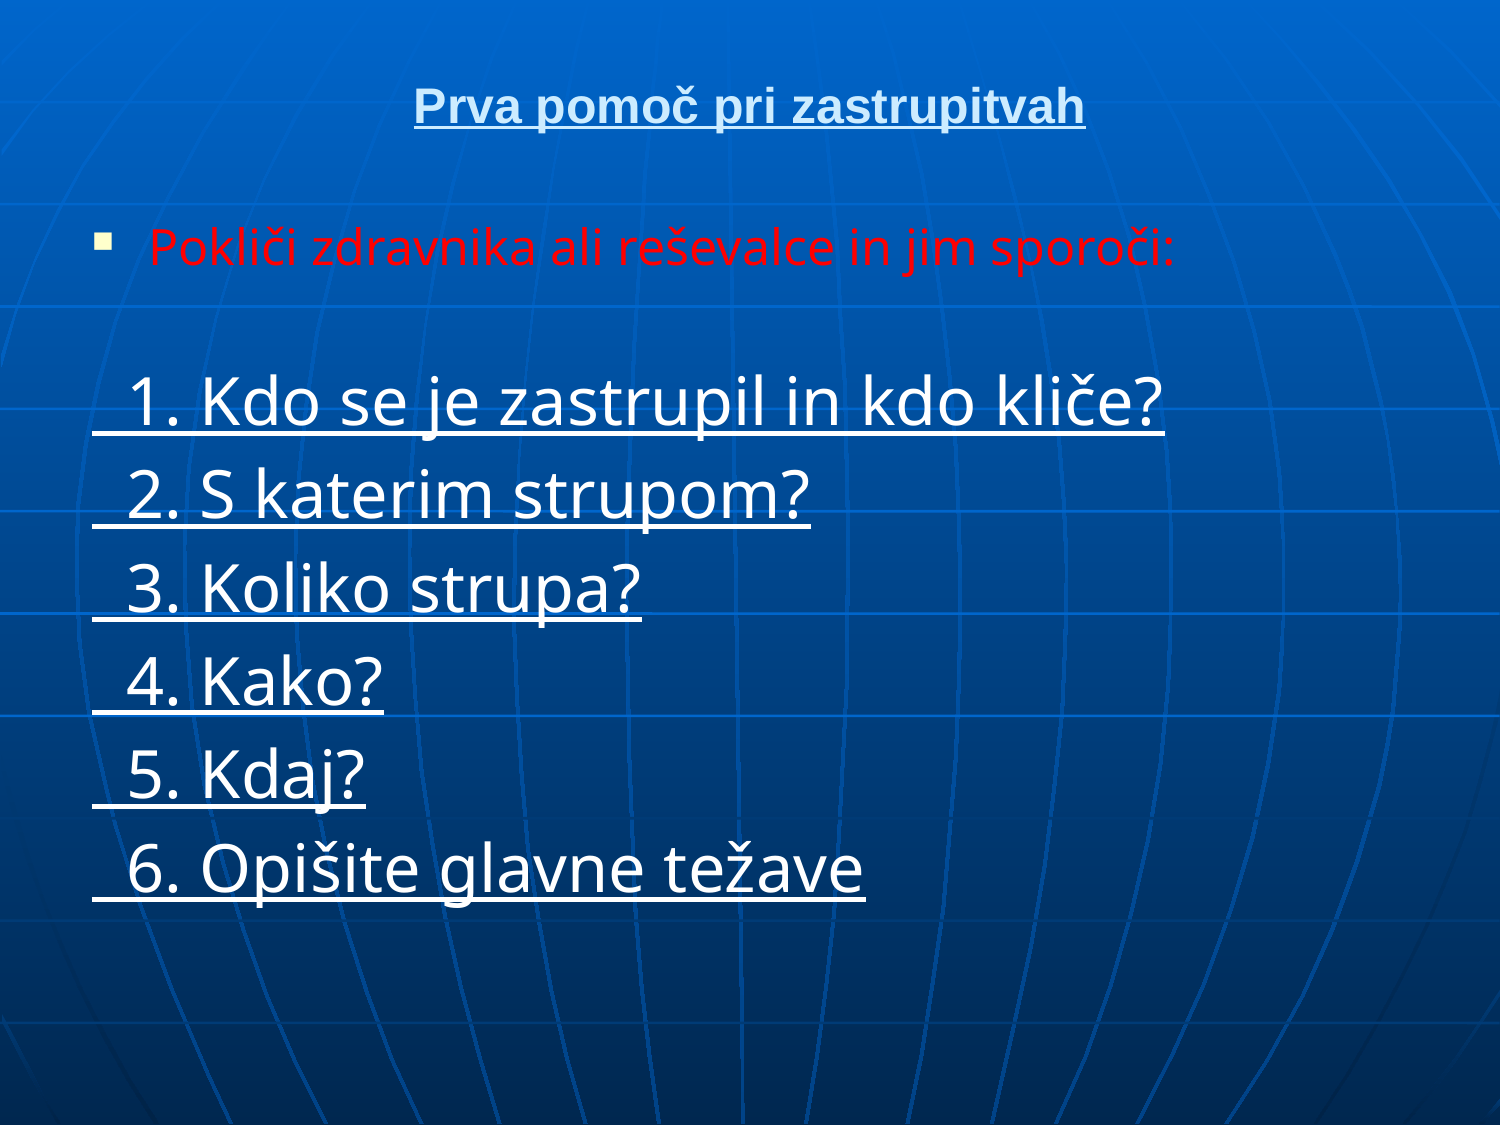

# Prva pomoč pri zastrupitvah
Pokliči zdravnika ali reševalce in jim sporoči:
 1. Kdo se je zastrupil in kdo kliče?
 2. S katerim strupom?
 3. Koliko strupa?
 4. Kako?
 5. Kdaj?
 6. Opišite glavne težave